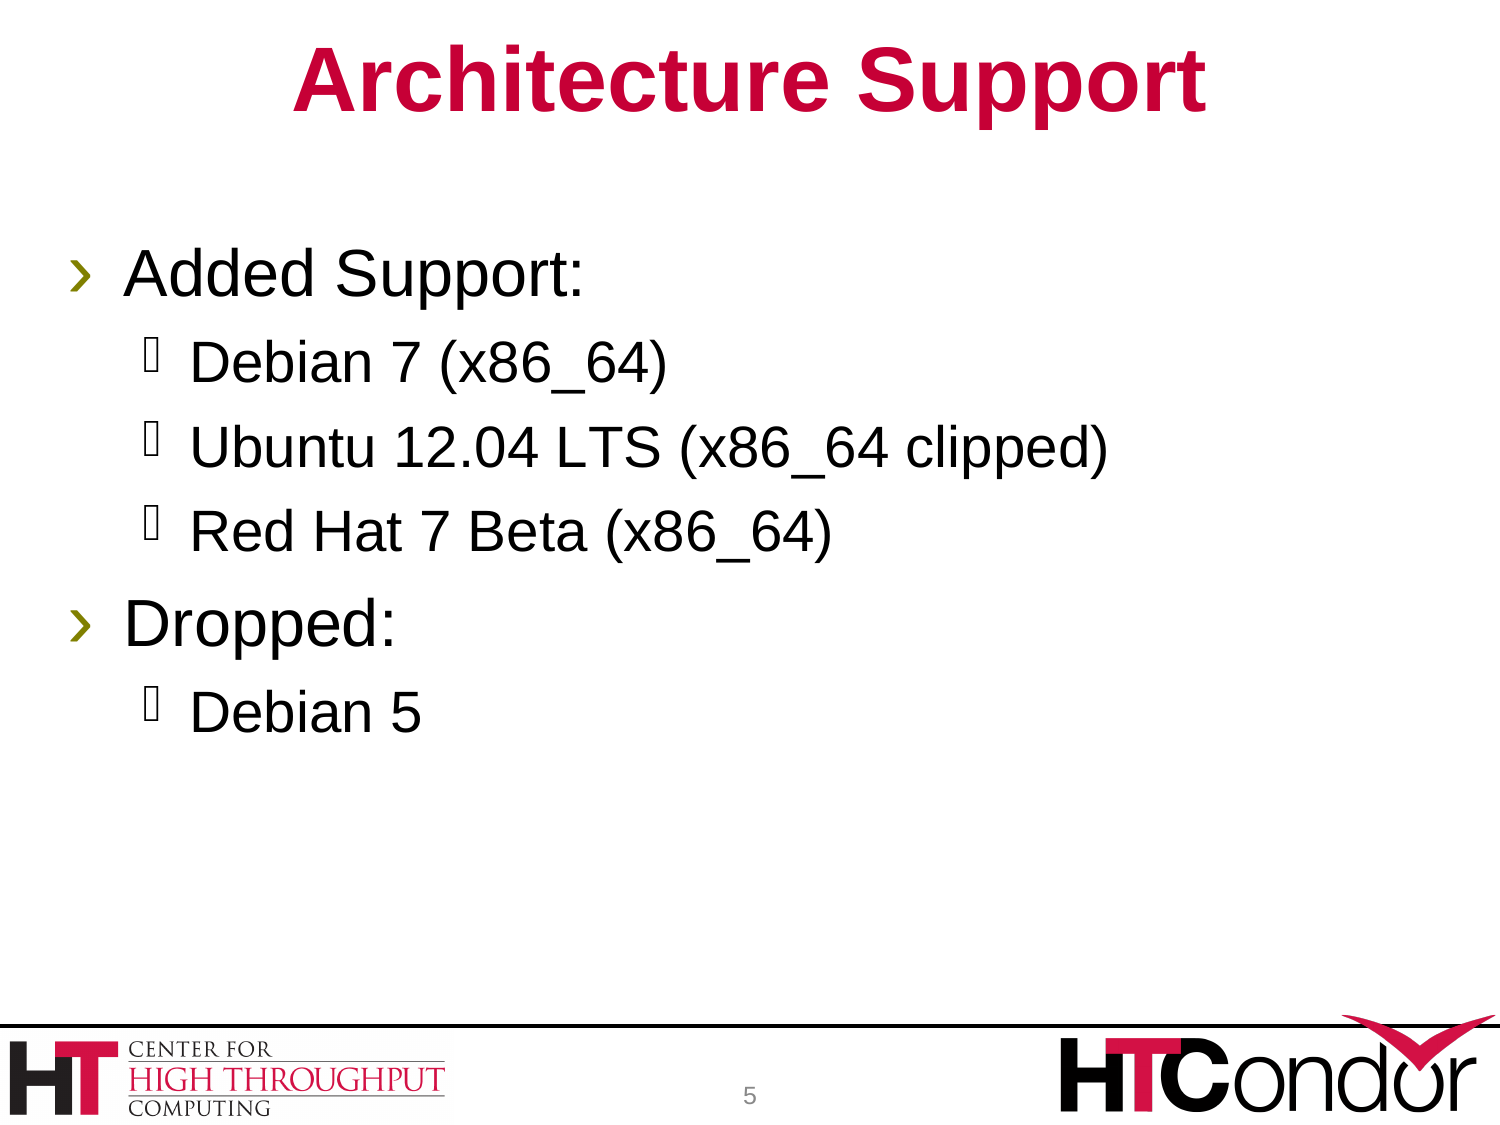

# Architecture Support
Added Support:
Debian 7 (x86_64)
Ubuntu 12.04 LTS (x86_64 clipped)
Red Hat 7 Beta (x86_64)
Dropped:
Debian 5